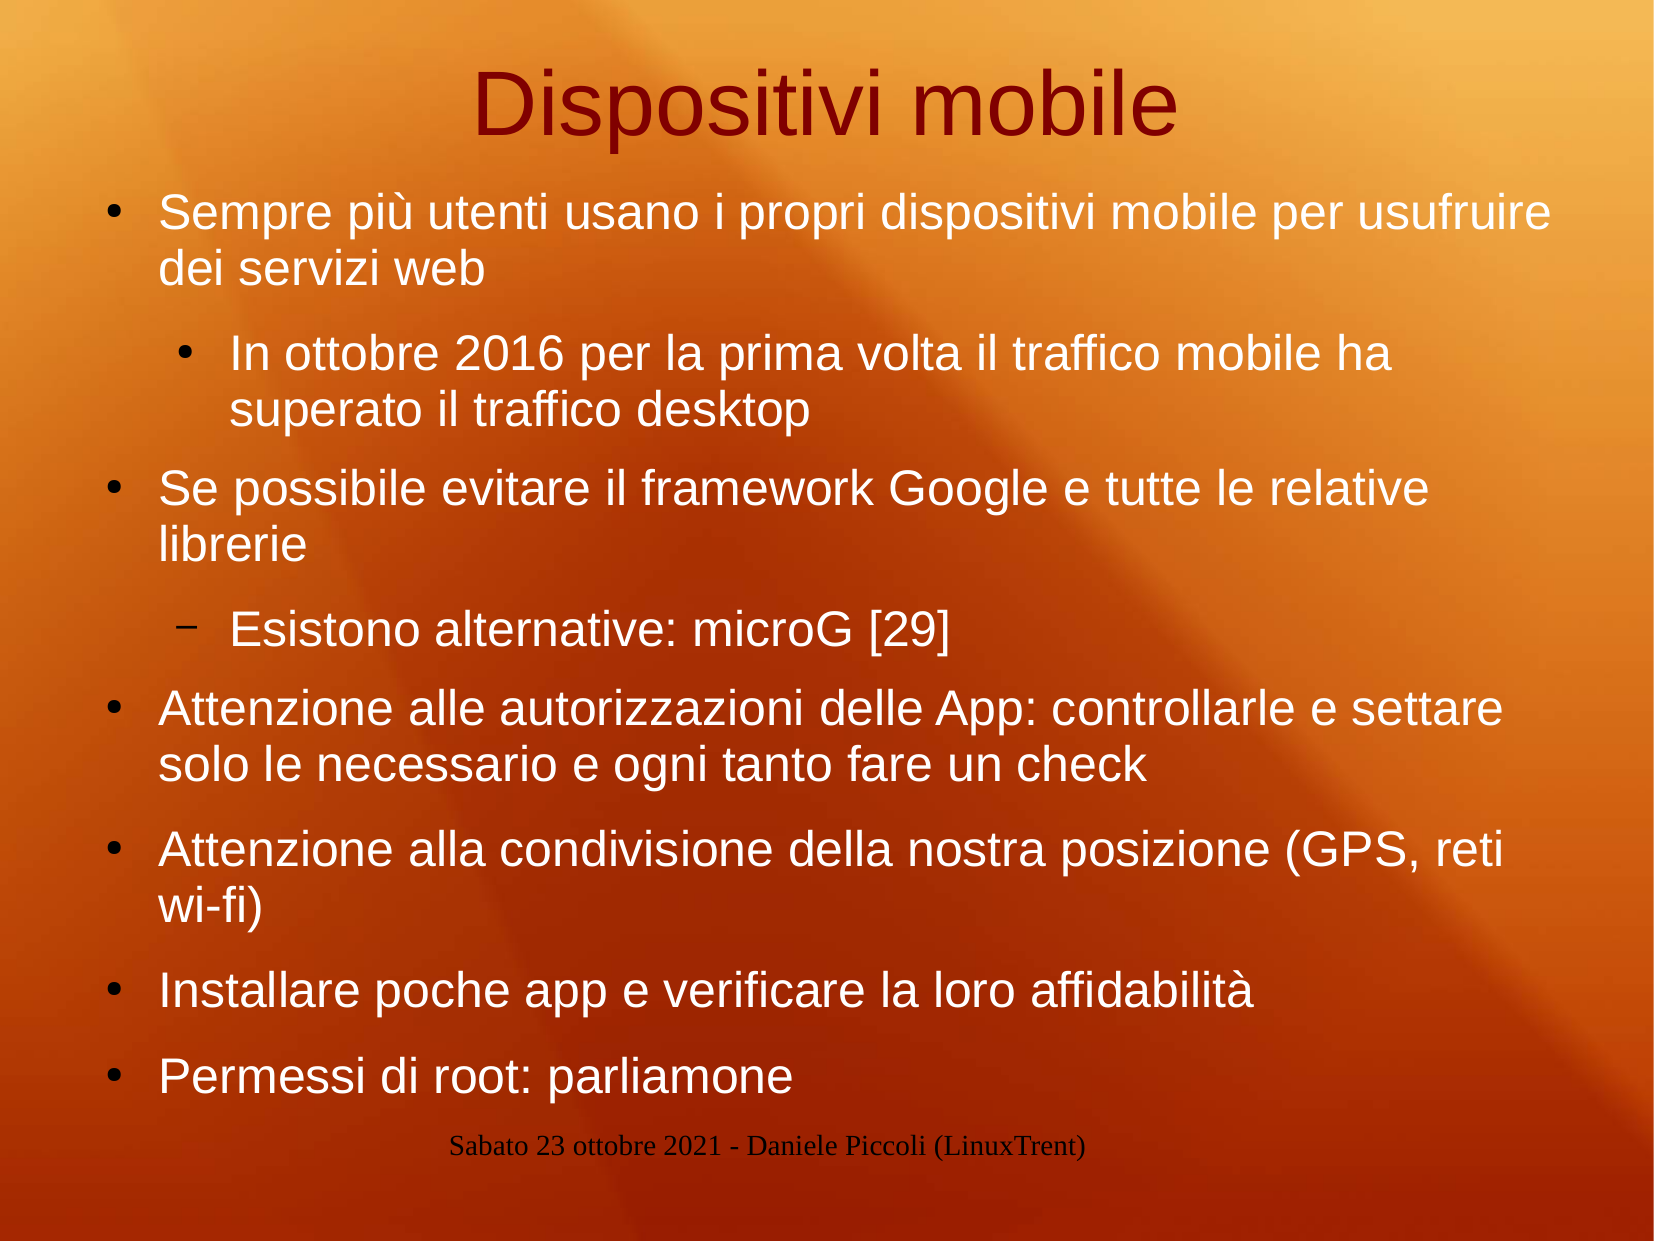

# Dispositivi mobile
Sempre più utenti usano i propri dispositivi mobile per usufruire dei servizi web
In ottobre 2016 per la prima volta il traffico mobile ha superato il traffico desktop
Se possibile evitare il framework Google e tutte le relative librerie
Esistono alternative: microG [29]
Attenzione alle autorizzazioni delle App: controllarle e settare solo le necessario e ogni tanto fare un check
Attenzione alla condivisione della nostra posizione (GPS, reti wi-fi)
Installare poche app e verificare la loro affidabilità
Permessi di root: parliamone
Sabato 23 ottobre 2021 - Daniele Piccoli (LinuxTrent)